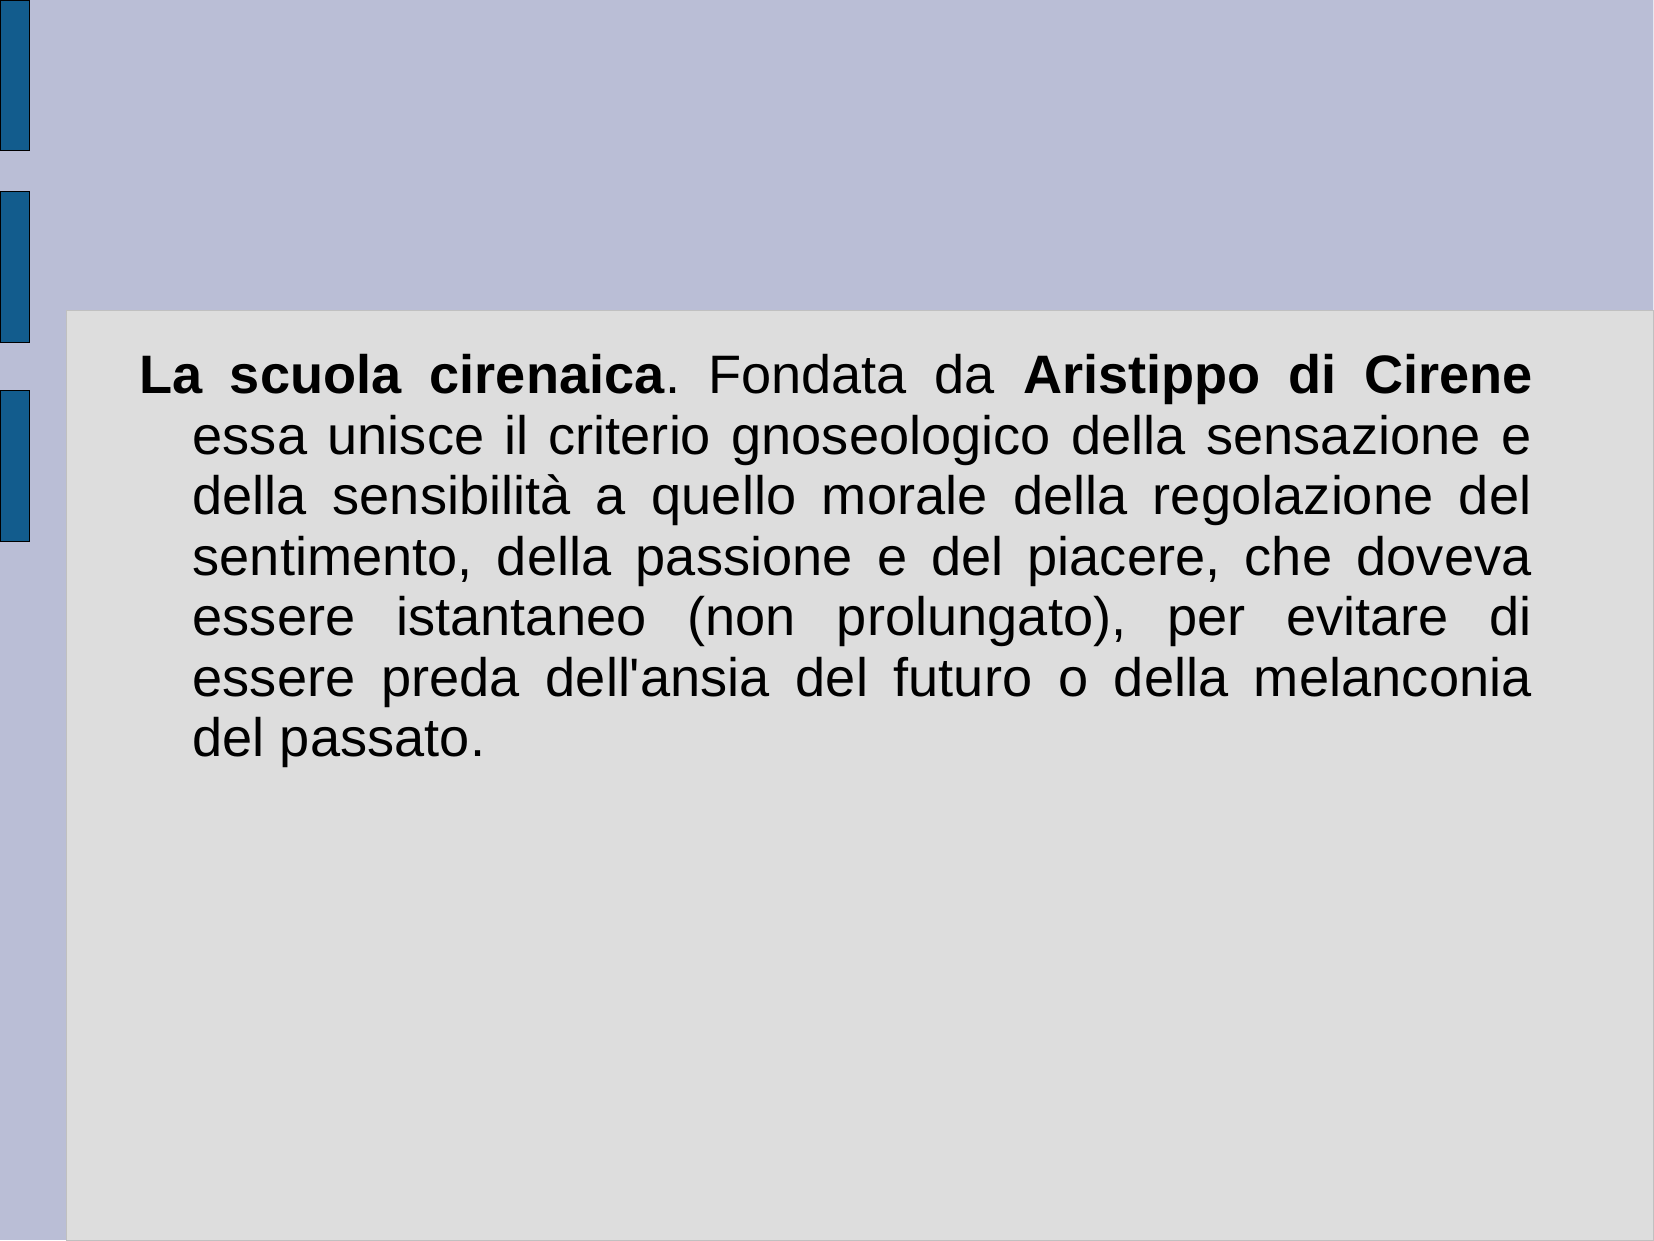

#
La scuola cirenaica. Fondata da Aristippo di Cirene essa unisce il criterio gnoseologico della sensazione e della sensibilità a quello morale della regolazione del sentimento, della passione e del piacere, che doveva essere istantaneo (non prolungato), per evitare di essere preda dell'ansia del futuro o della melanconia del passato.